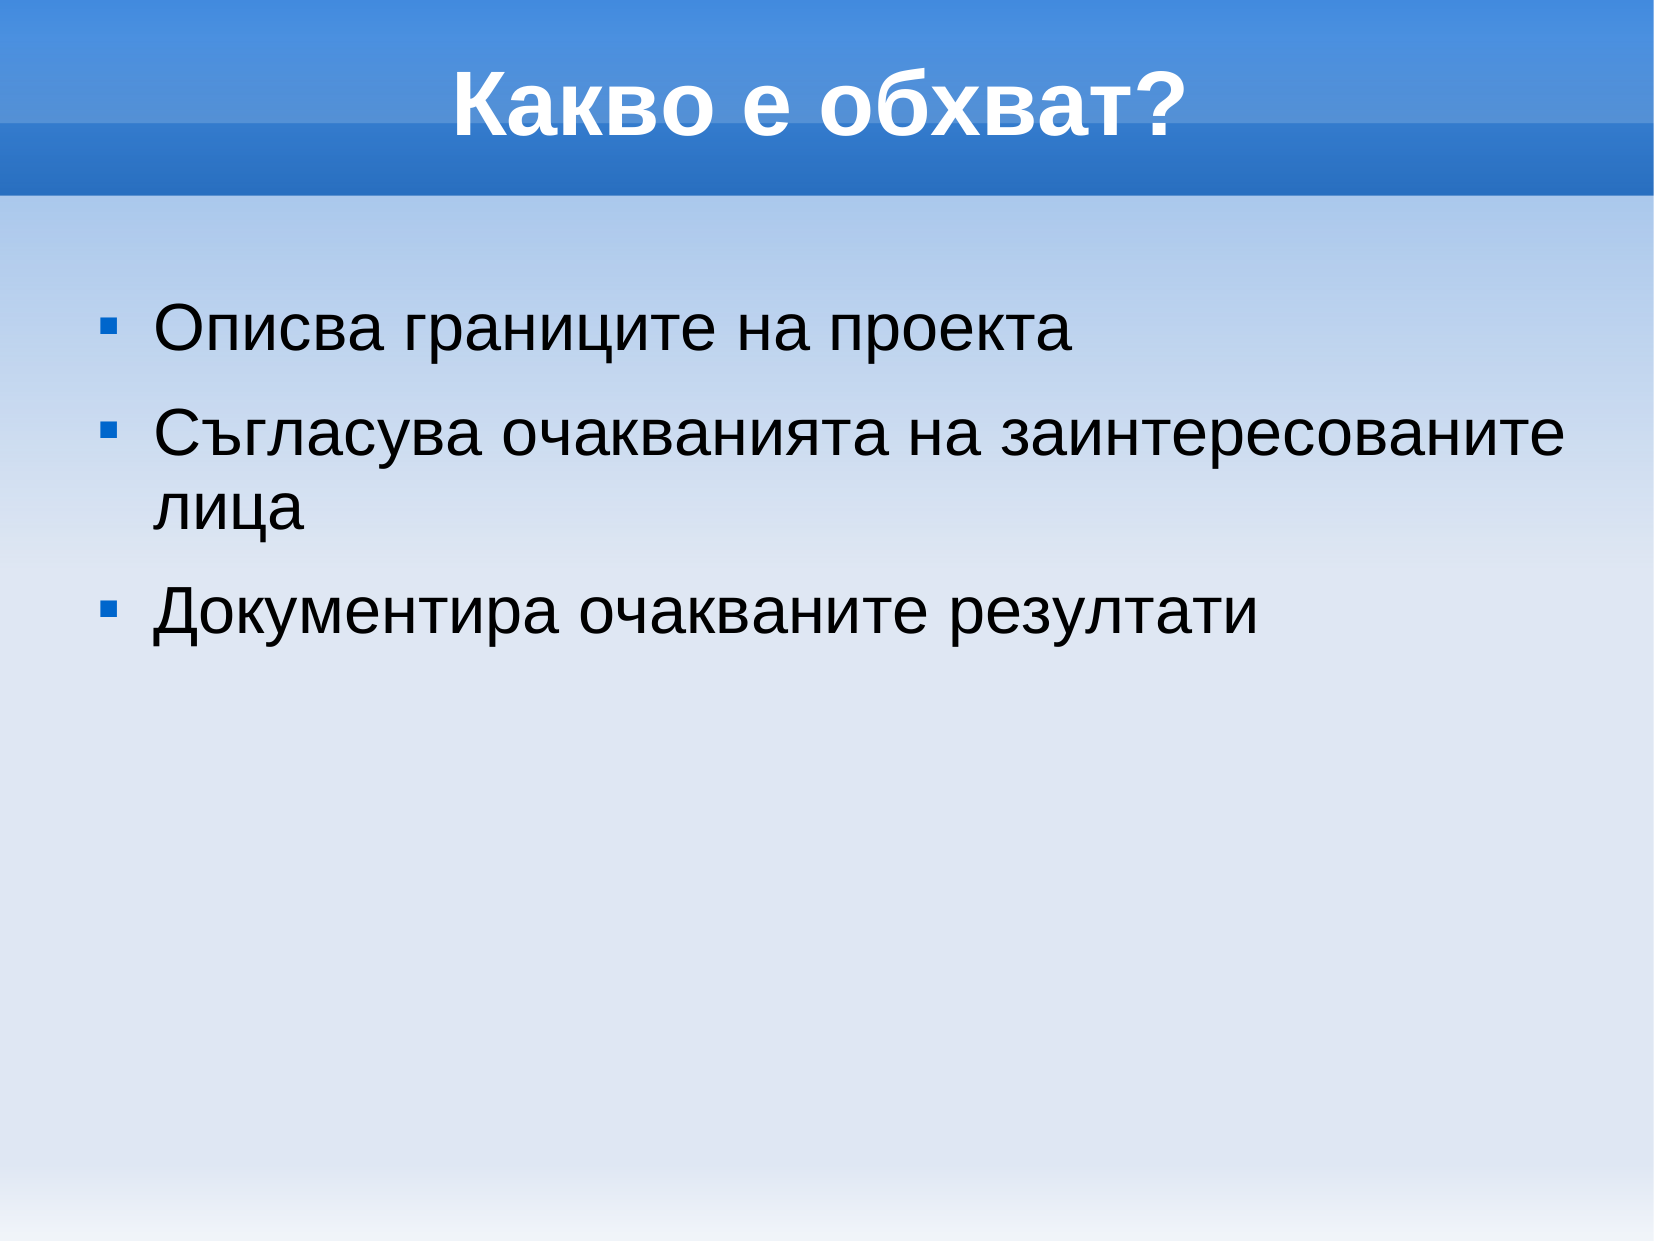

# Какво е обхват?
Описва границите на проекта
Съгласува очакванията на заинтересованите лица
Документира очакваните резултати